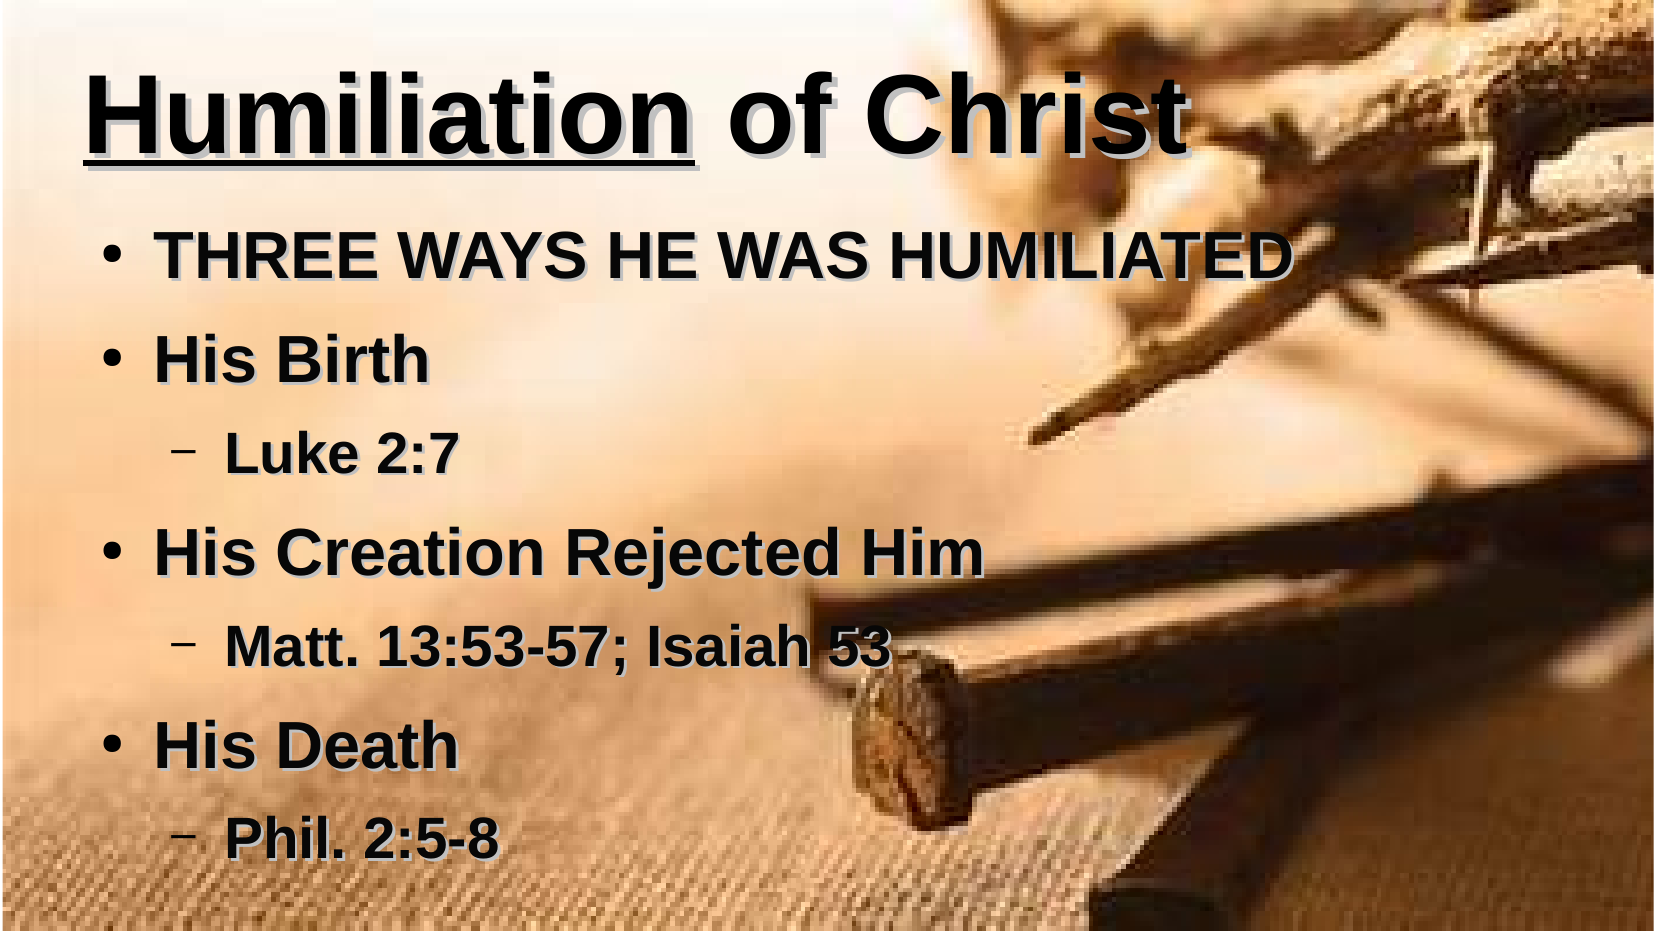

# Humiliation of Christ
THREE WAYS HE WAS HUMILIATED
His Birth
Luke 2:7
His Creation Rejected Him
Matt. 13:53-57; Isaiah 53
His Death
Phil. 2:5-8